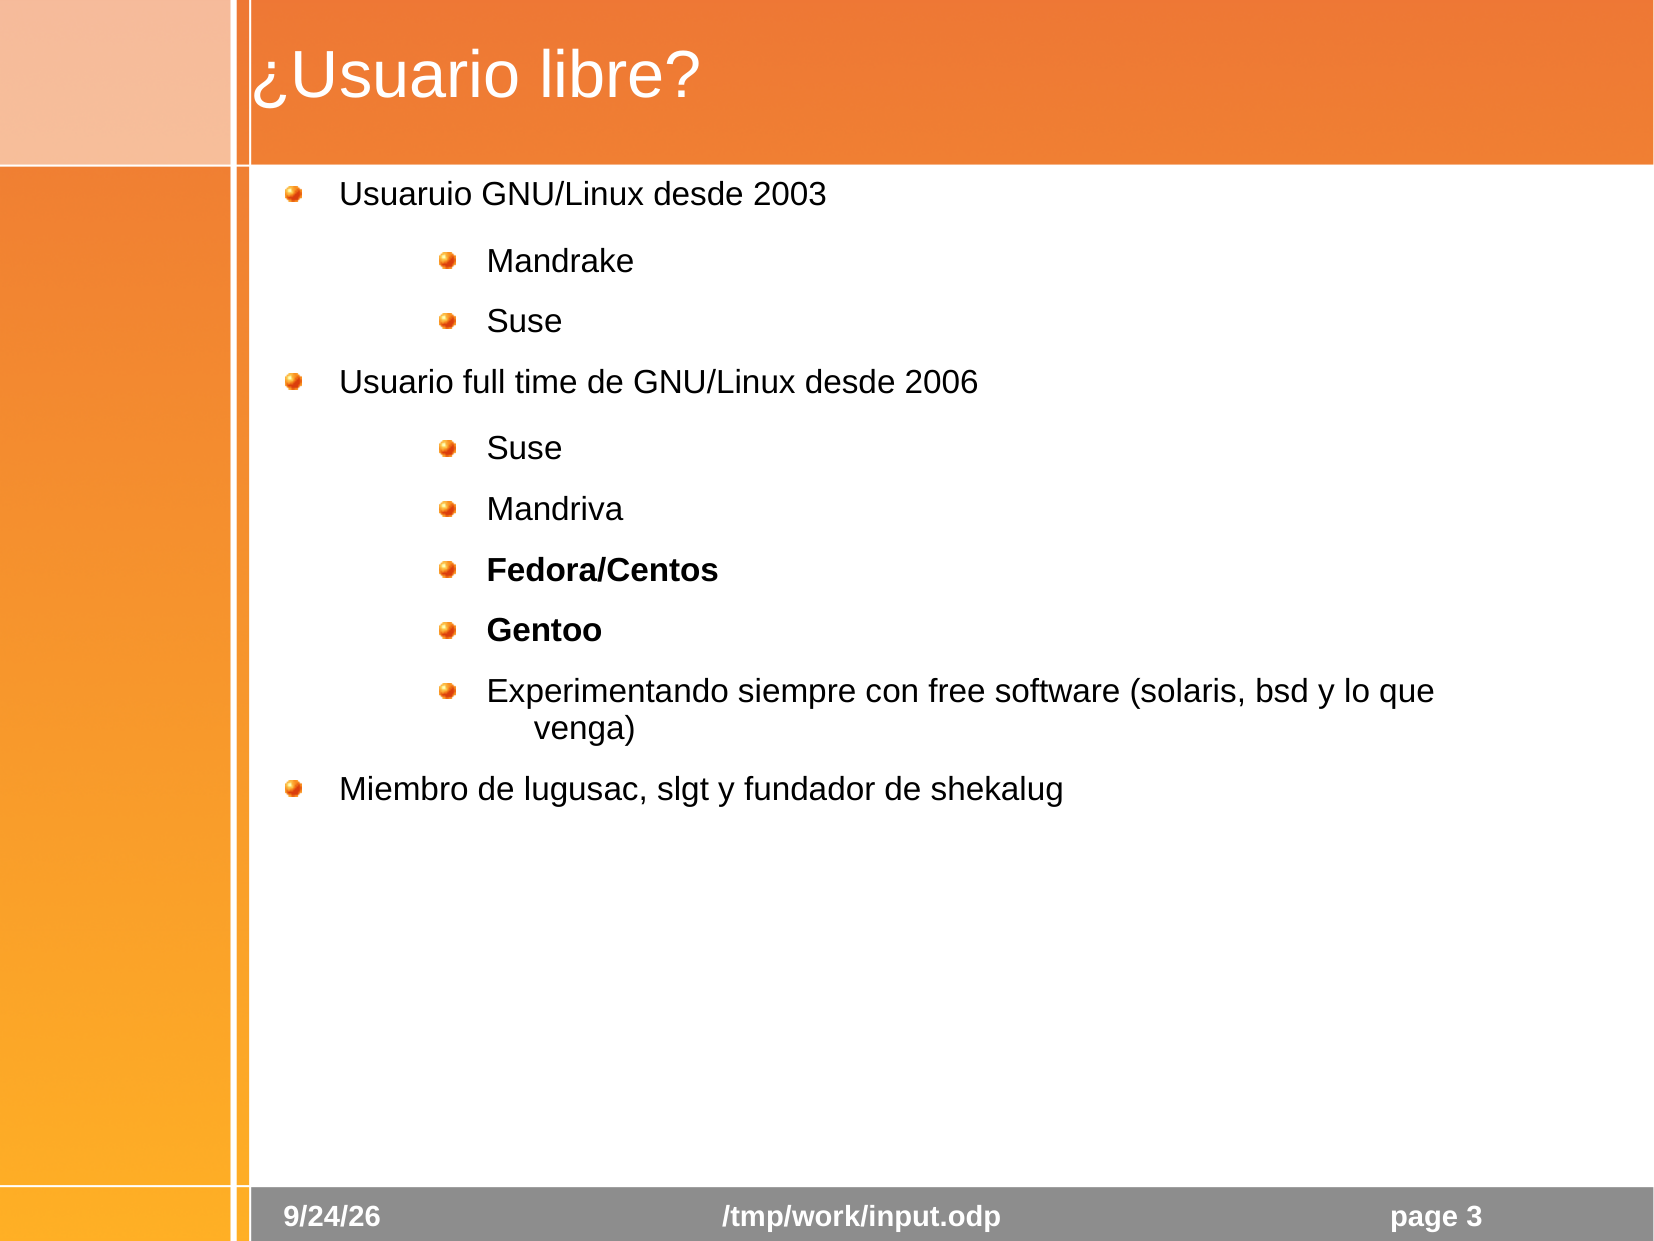

# ¿Usuario libre?
Usuaruio GNU/Linux desde 2003
Mandrake
Suse
Usuario full time de GNU/Linux desde 2006
Suse
Mandriva
Fedora/Centos
Gentoo
Experimentando siempre con free software (solaris, bsd y lo que venga)
Miembro de lugusac, slgt y fundador de shekalug